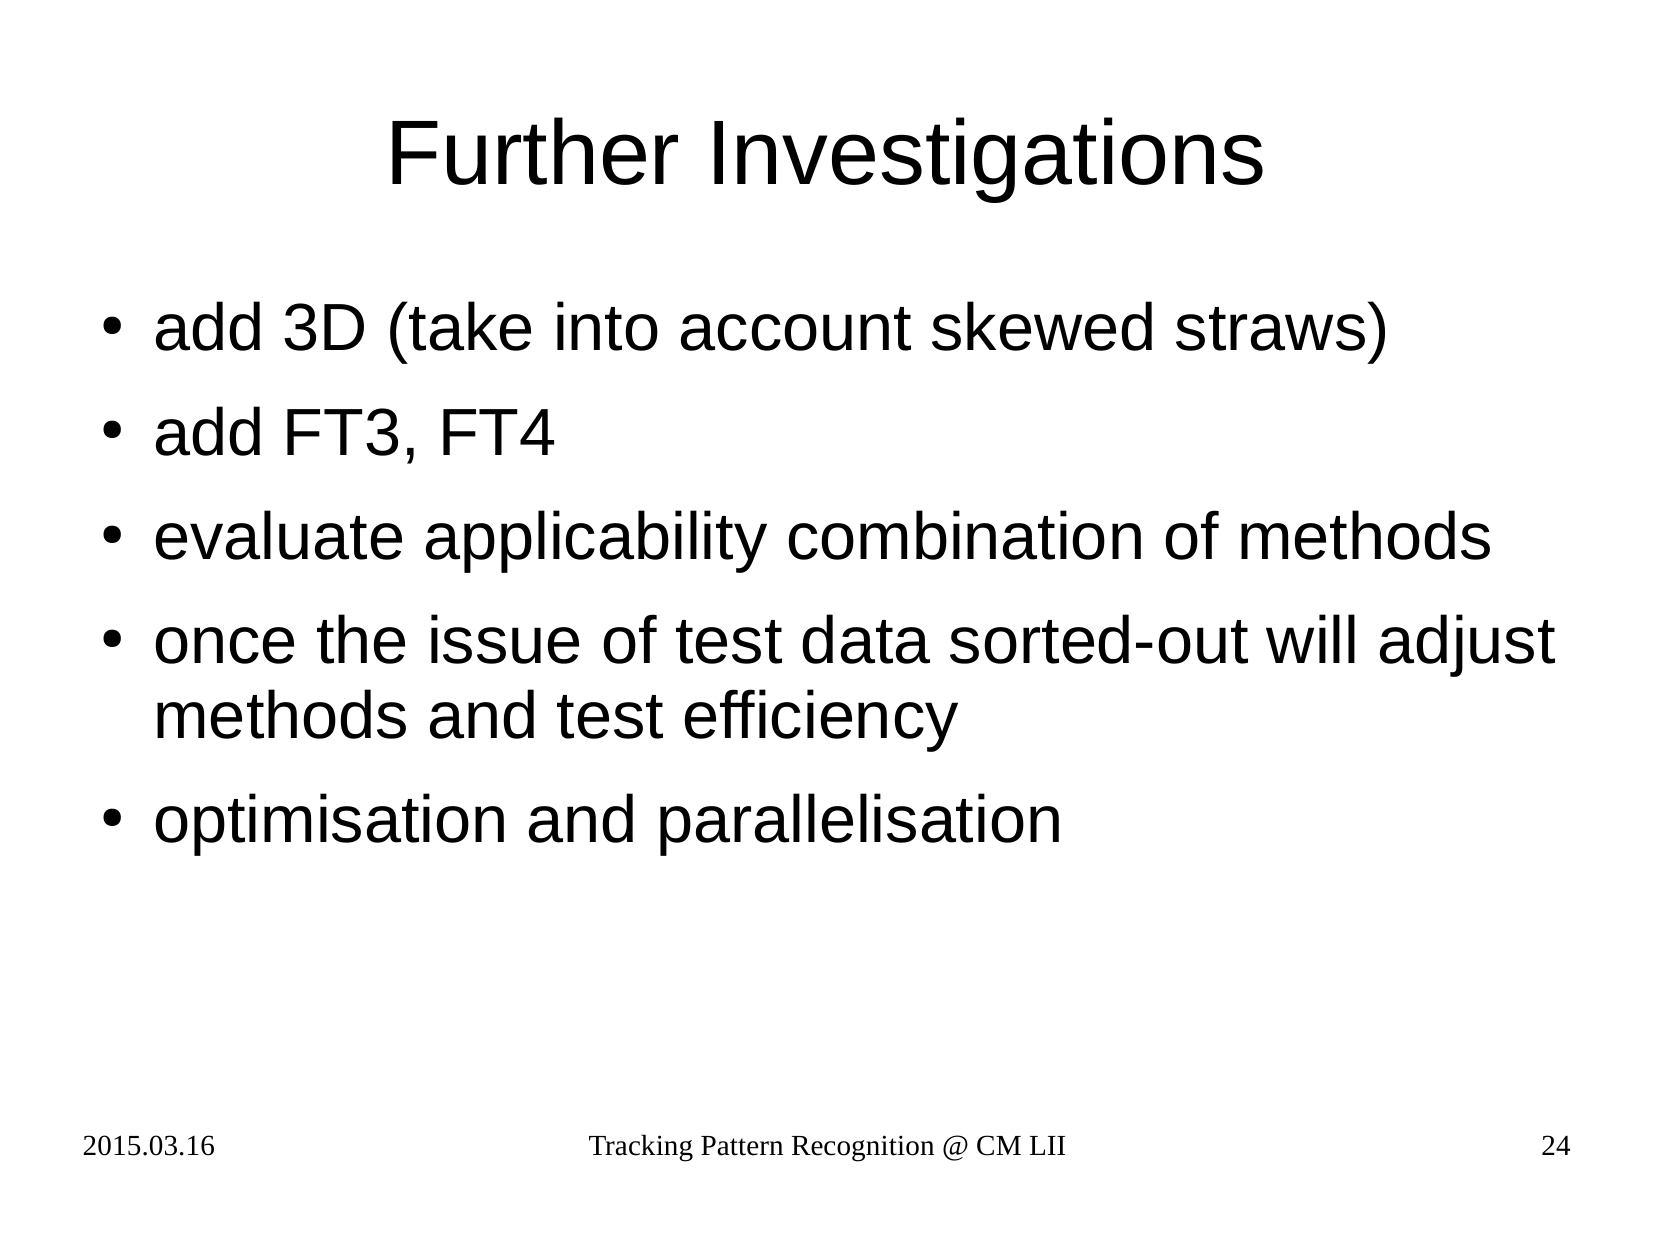

# Further Investigations
add 3D (take into account skewed straws)
add FT3, FT4
evaluate applicability combination of methods
once the issue of test data sorted-out will adjust methods and test efficiency
optimisation and parallelisation
2015.03.16
Tracking Pattern Recognition @ CM LII
24